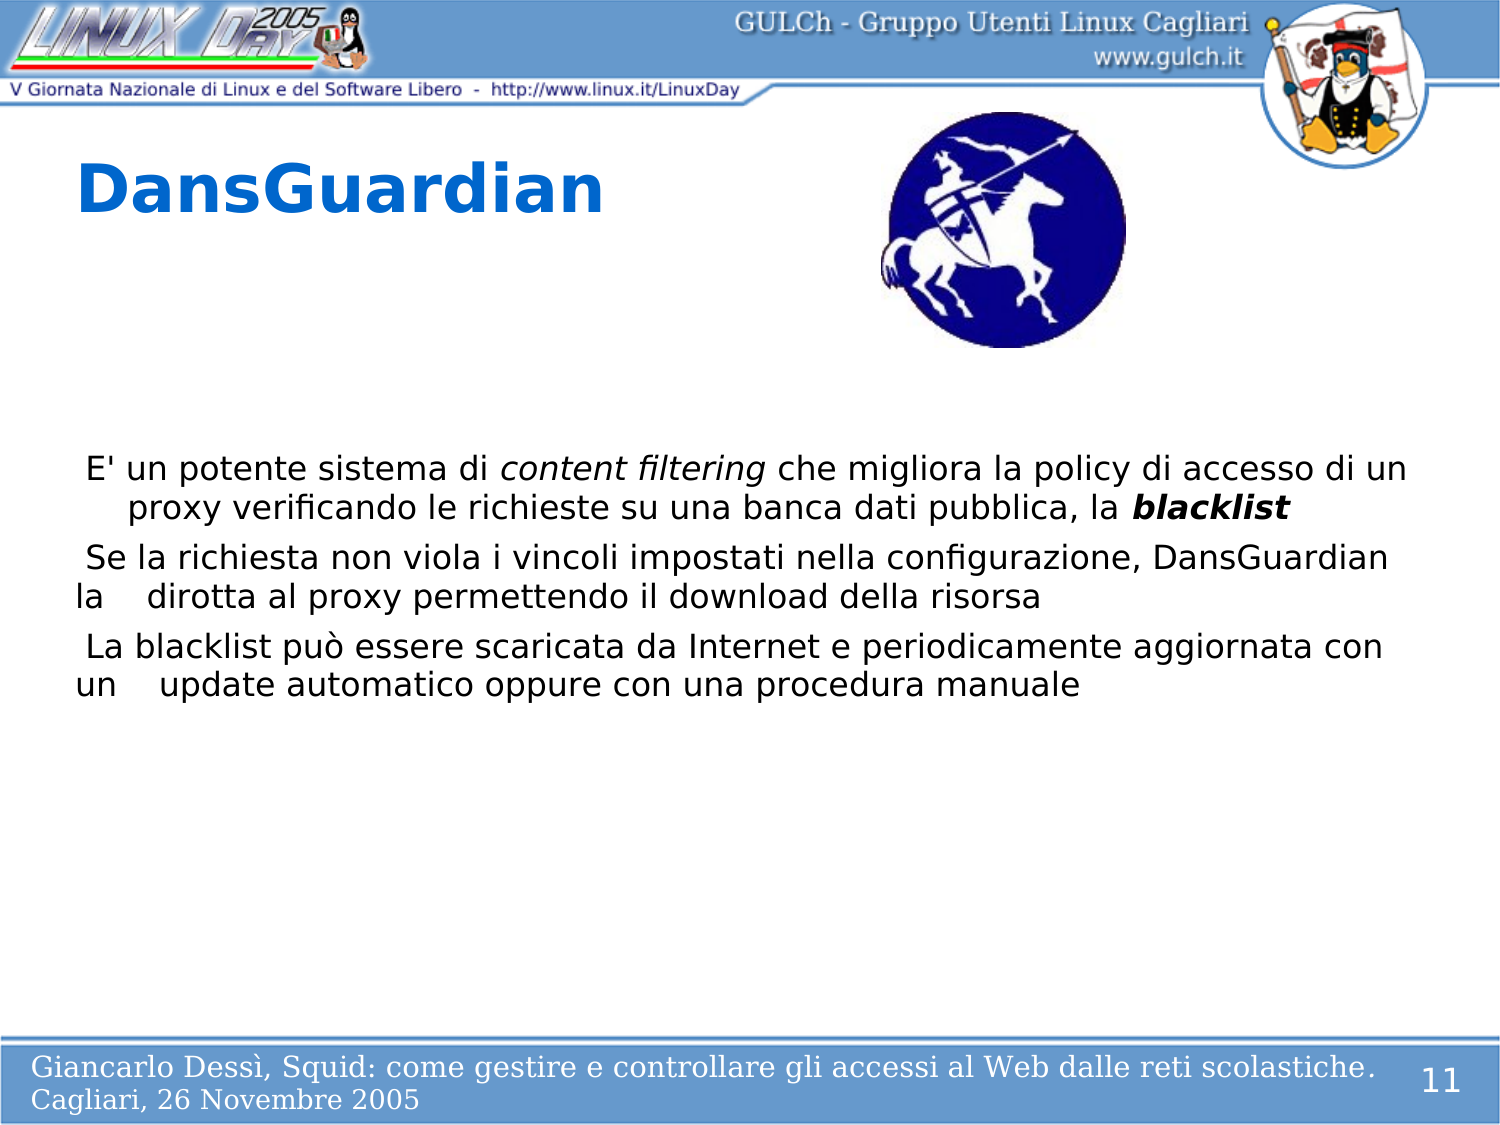

DansGuardian
 E' un potente sistema di content filtering che migliora la policy di accesso di un proxy verificando le richieste su una banca dati pubblica, la blacklist
 Se la richiesta non viola i vincoli impostati nella configurazione, DansGuardian la dirotta al proxy permettendo il download della risorsa
 La blacklist può essere scaricata da Internet e periodicamente aggiornata con un update automatico oppure con una procedura manuale